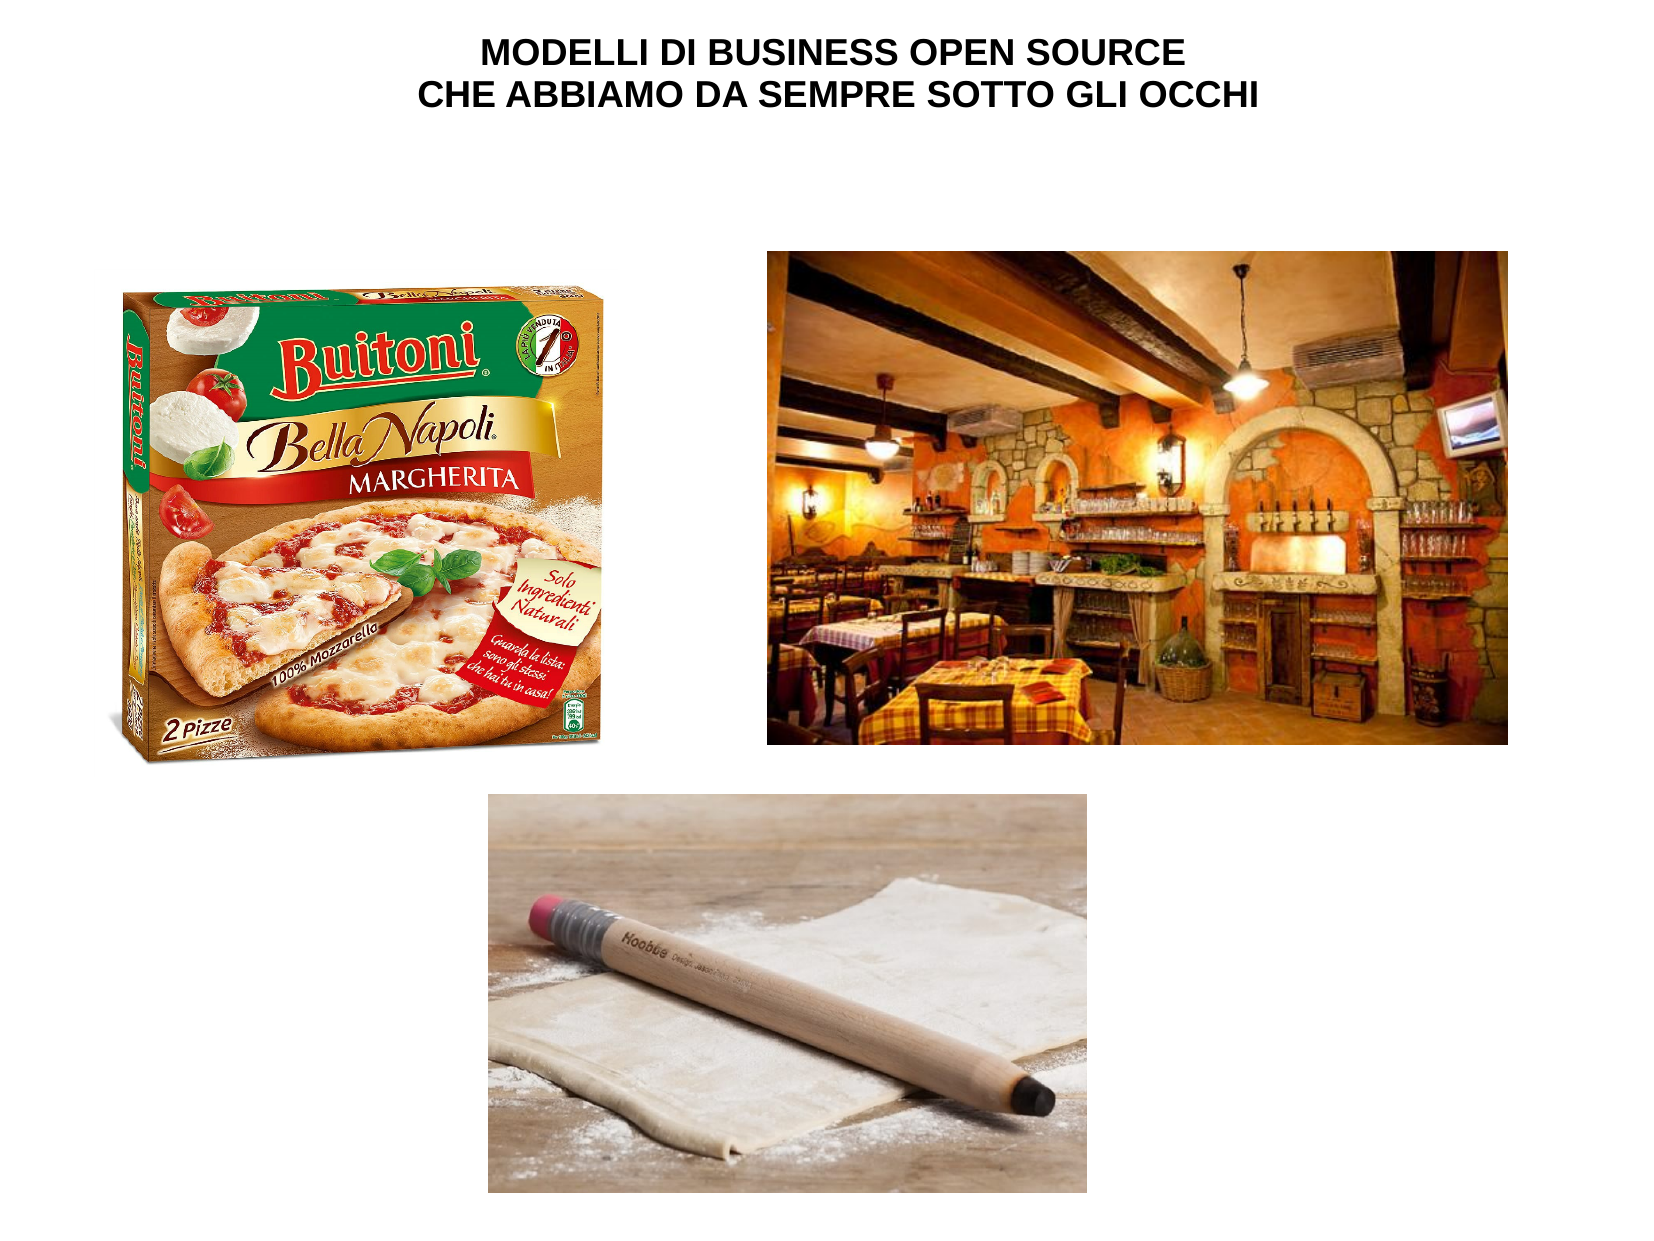

MODELLI DI BUSINESS OPEN SOURCE
CHE ABBIAMO DA SEMPRE SOTTO GLI OCCHI